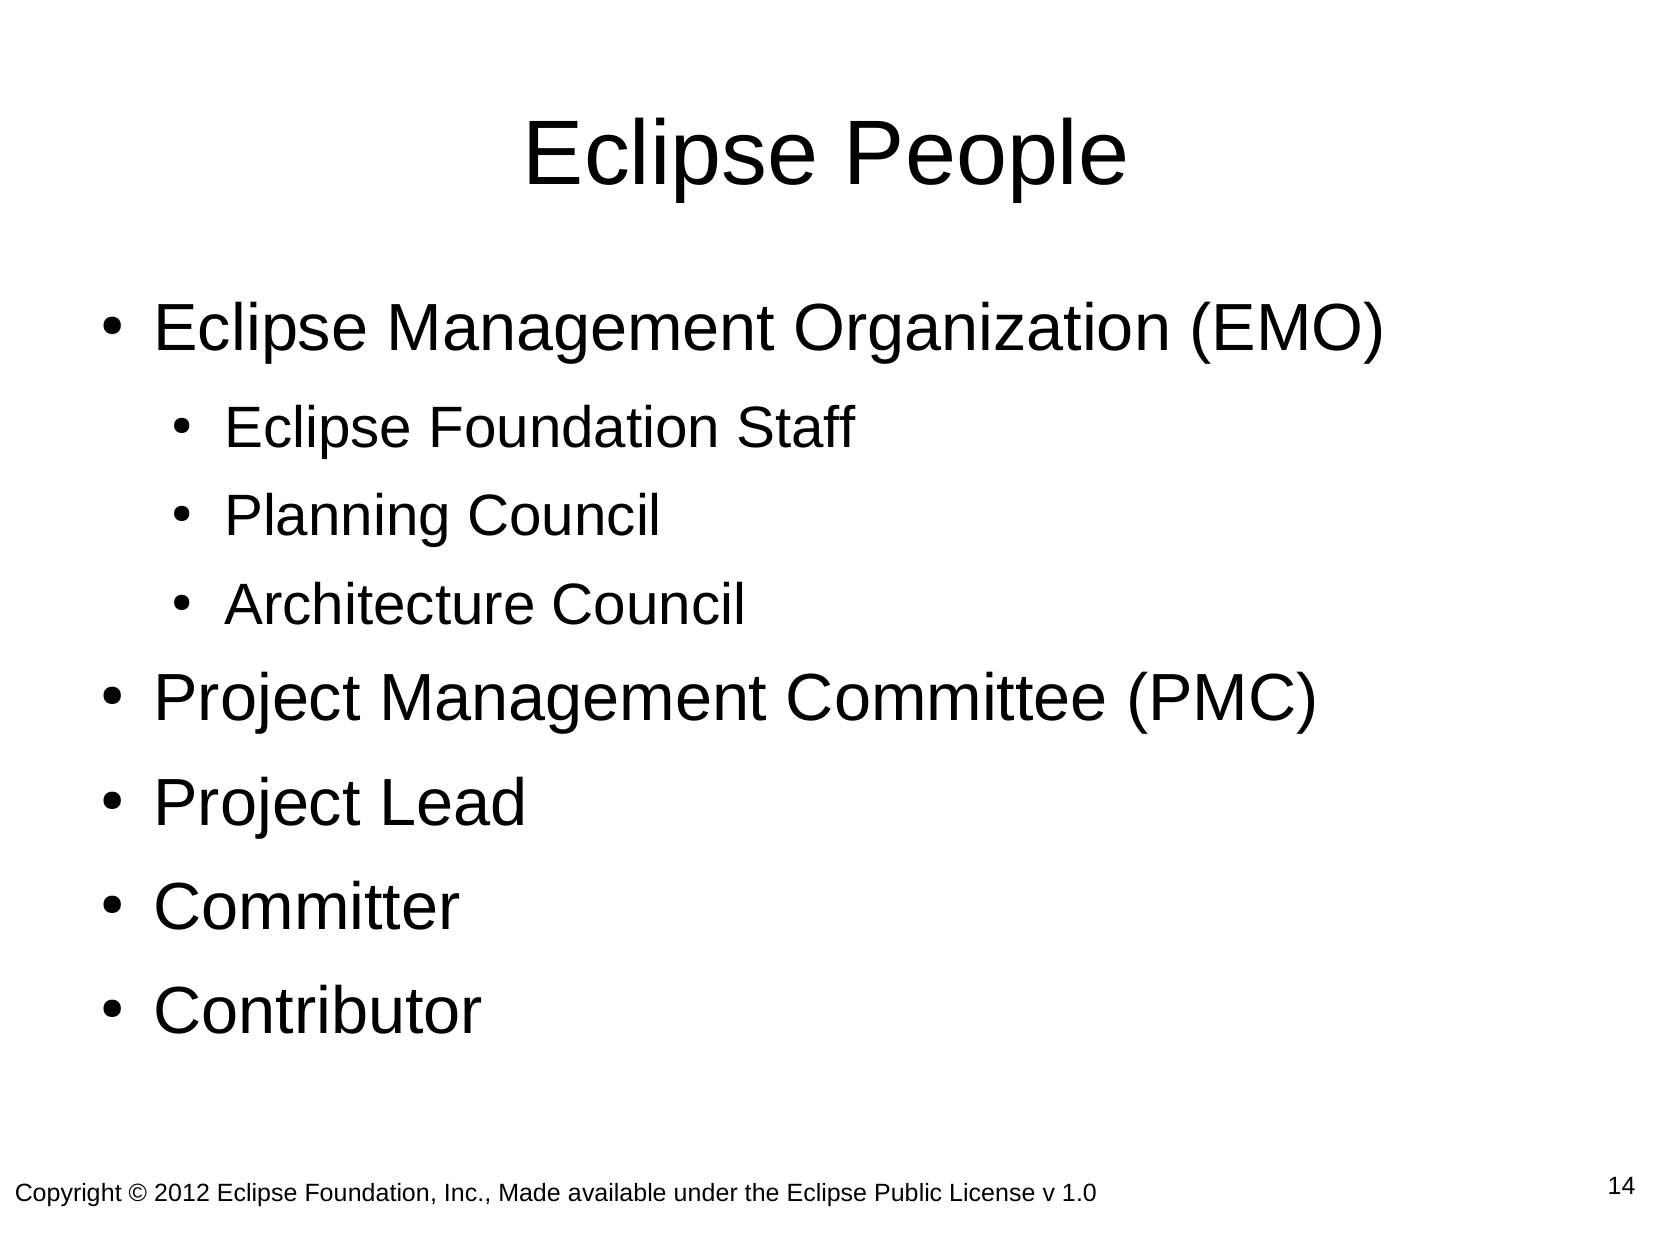

# Eclipse People
Eclipse Management Organization (EMO)
Eclipse Foundation Staff
Planning Council
Architecture Council
Project Management Committee (PMC)
Project Lead
Committer
Contributor
14